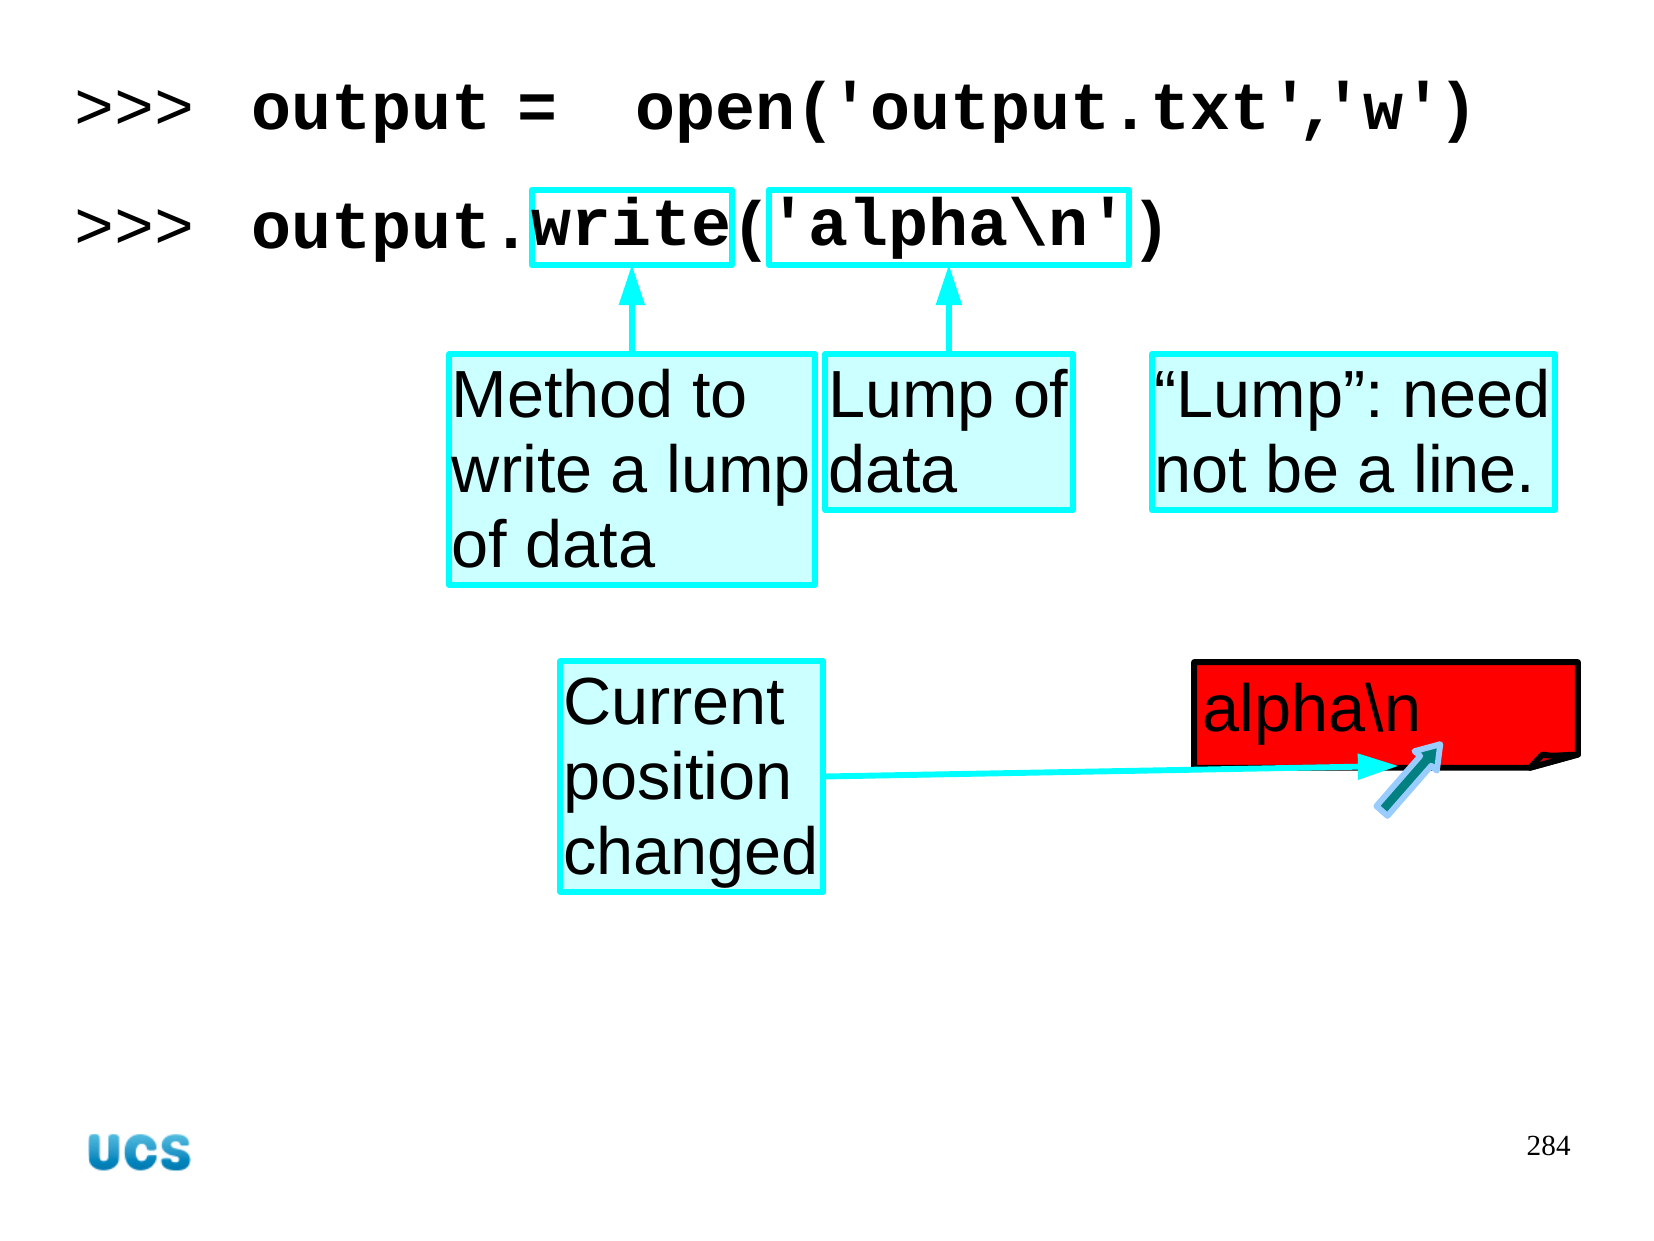

>>>
output
=
open(
'output.txt'
,
'w'
)
>>>
output.
write
(
'alpha\n'
)
Method to
write a lump
of data
Lump of
data
“Lump”: need
not be a line.
Current
position
changed
alpha\n
284